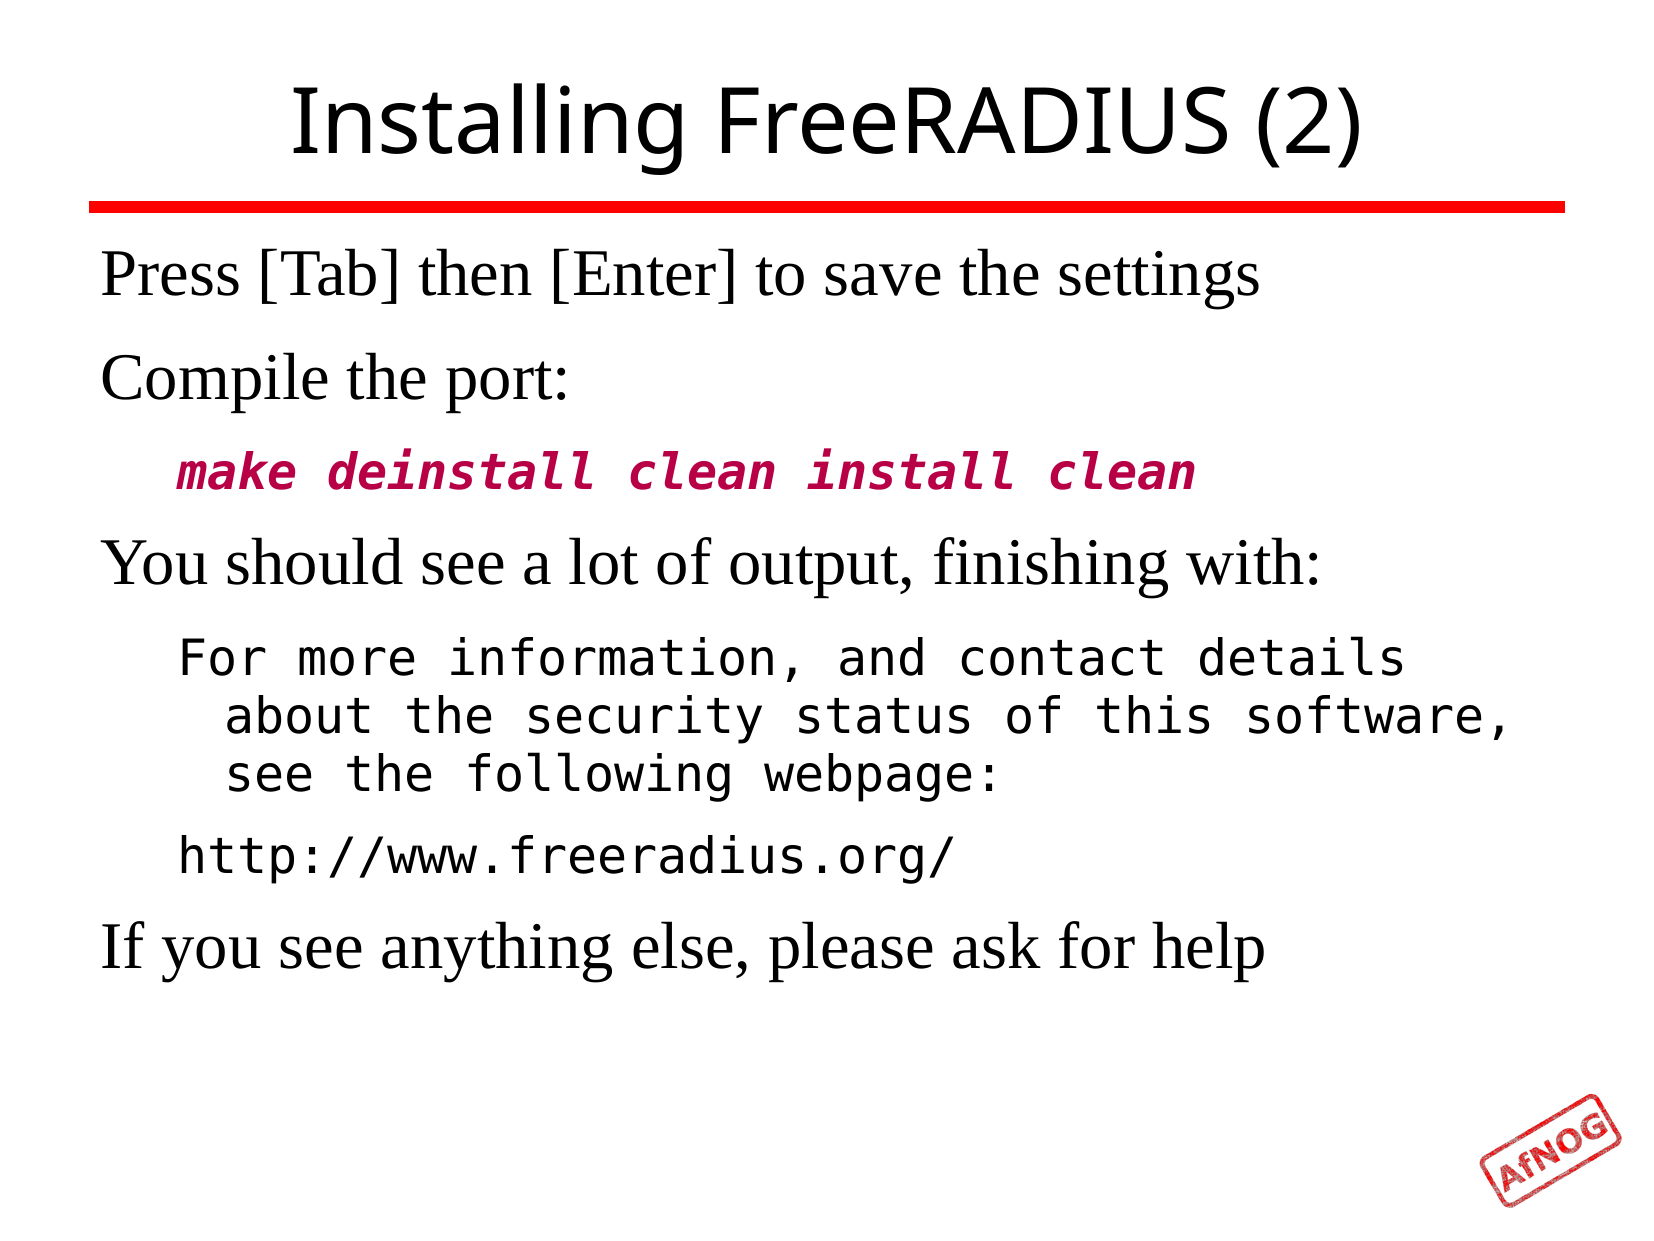

# Installing FreeRADIUS (2)
Press [Tab] then [Enter] to save the settings
Compile the port:
make deinstall clean install clean
You should see a lot of output, finishing with:
For more information, and contact details about the security status of this software, see the following webpage:
http://www.freeradius.org/
If you see anything else, please ask for help